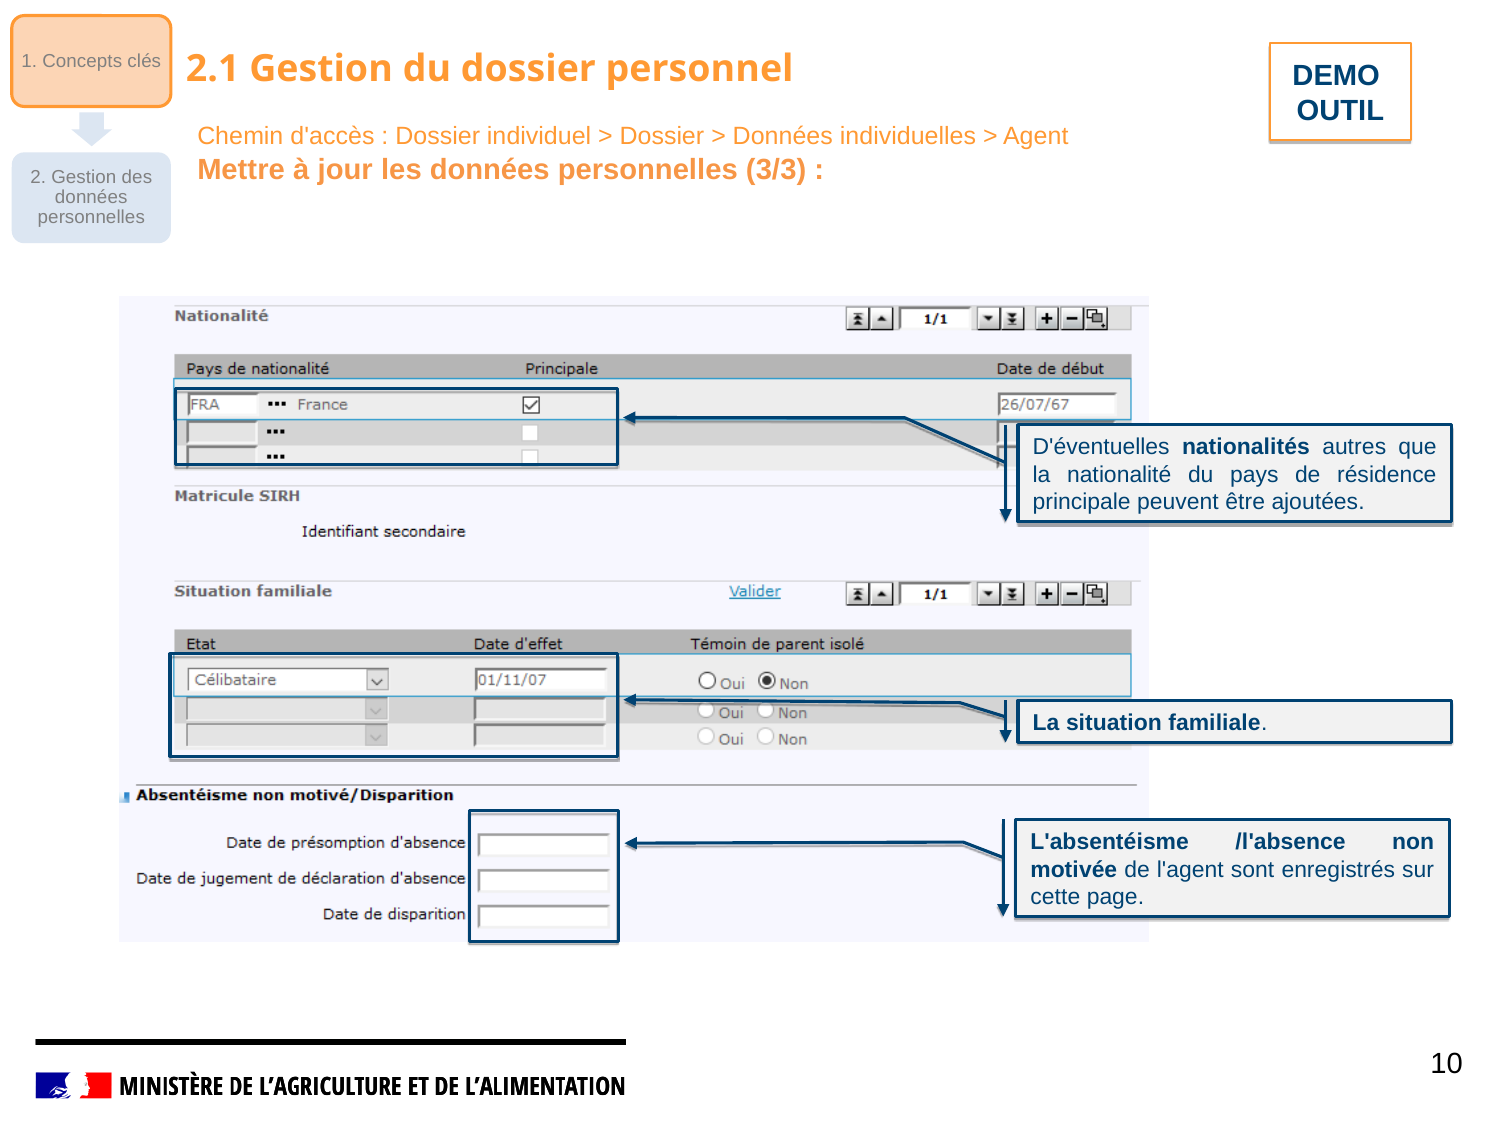

1. Concepts clés
2.1 Gestion du dossier personnel
DEMO
OUTIL
Chemin d'accès : Dossier individuel > Dossier > Données individuelles > Agent
Mettre à jour les données personnelles (3/3) :
2. Gestion des données personnelles
D'éventuelles nationalités autres que la nationalité du pays de résidence principale peuvent être ajoutées.
La situation familiale.
L'absentéisme /l'absence non motivée de l'agent sont enregistrés sur cette page.